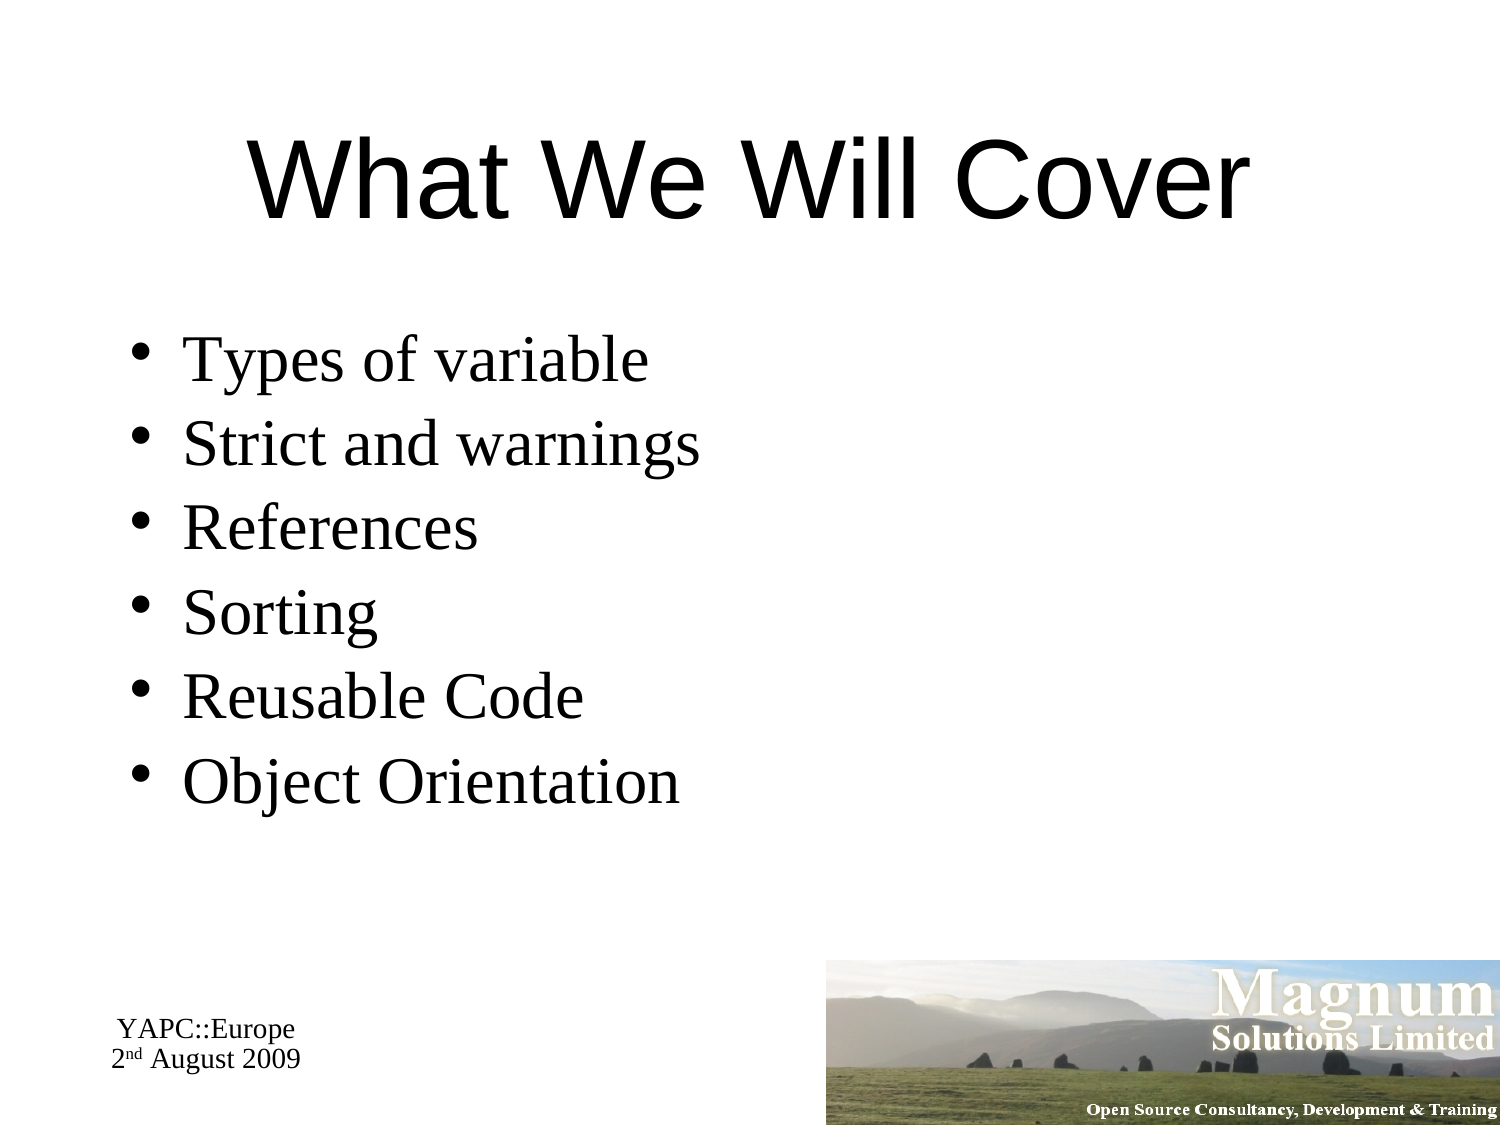

# What We Will Cover
Types of variable
Strict and warnings
References
Sorting
Reusable Code
Object Orientation
2